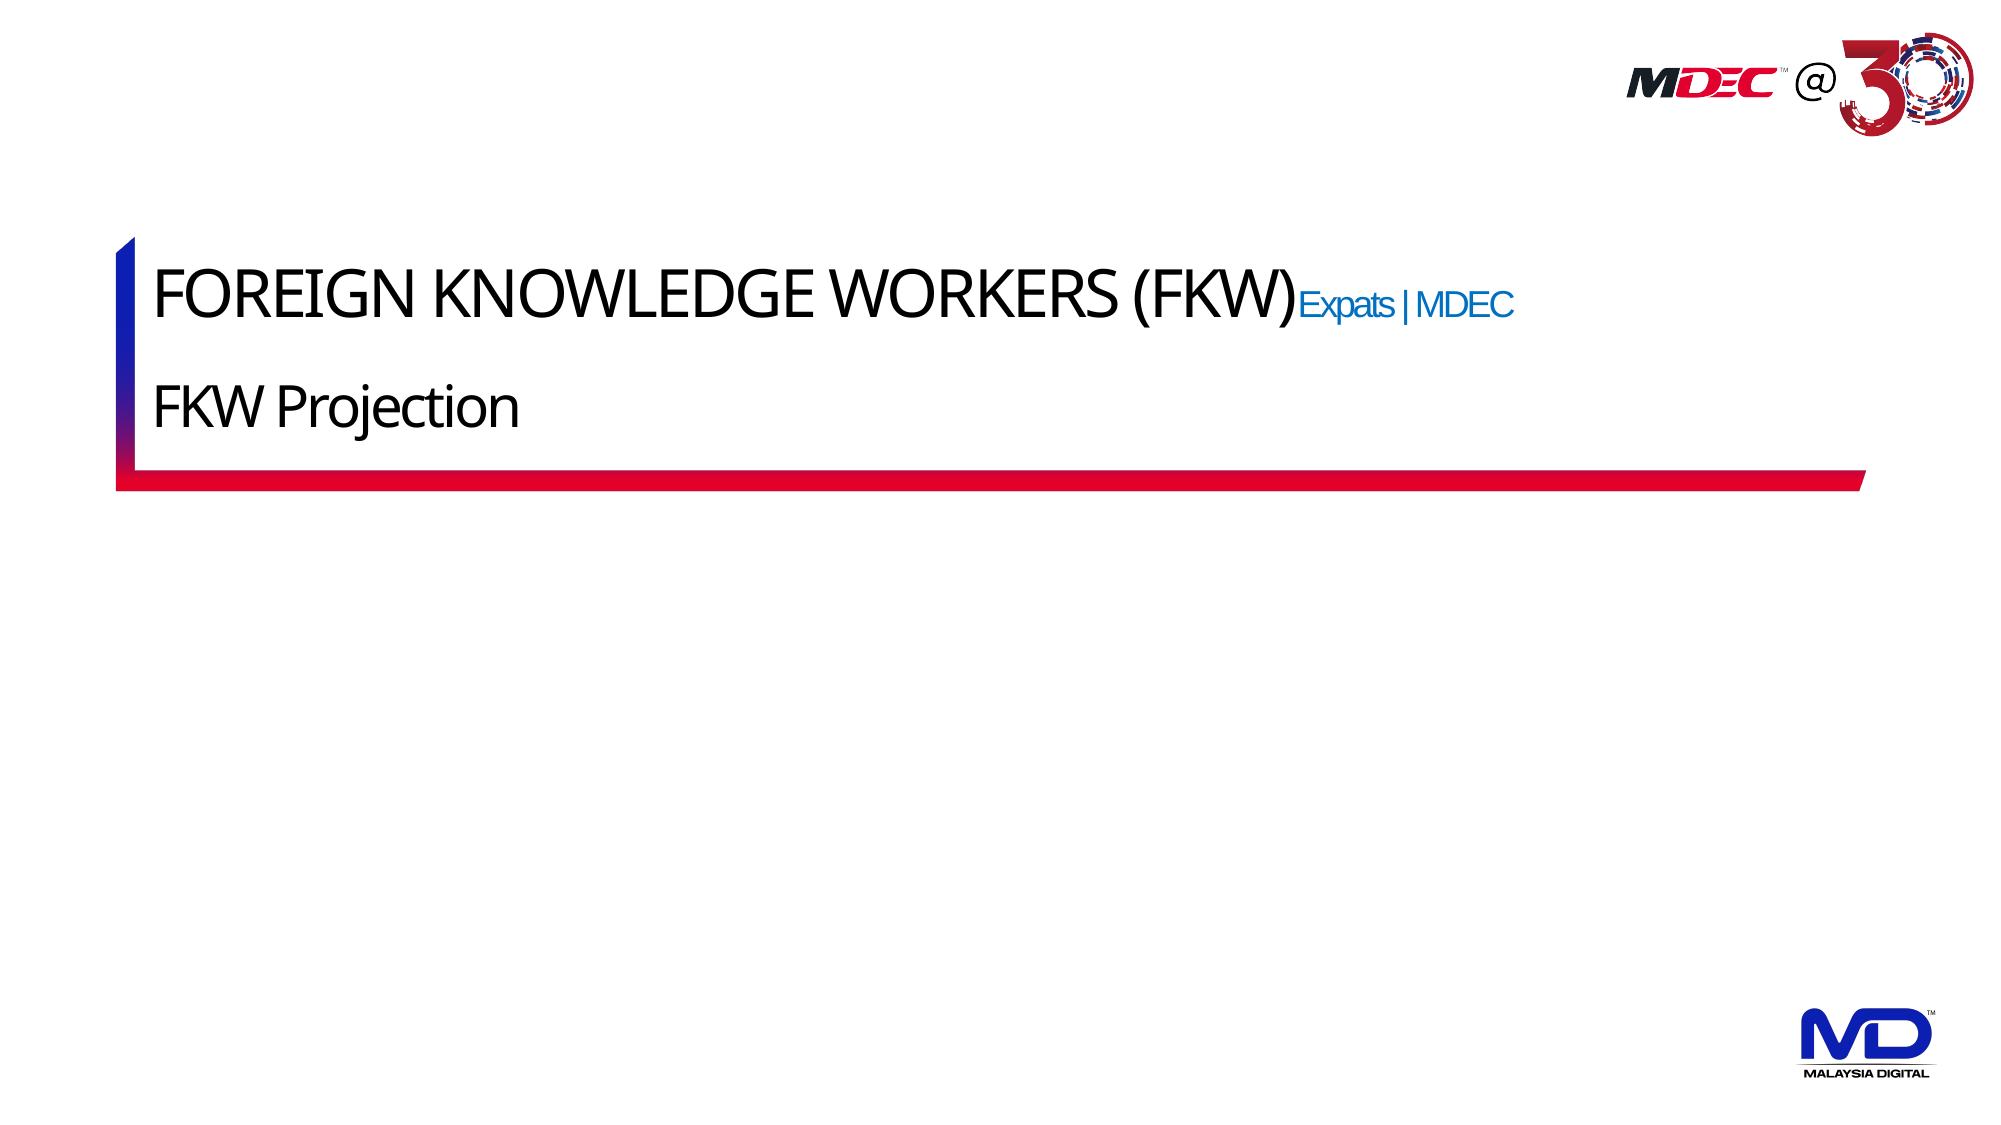

# FOREIGN KNOWLEDGE WORKERS (FKW)Expats | MDEC FKW Projection